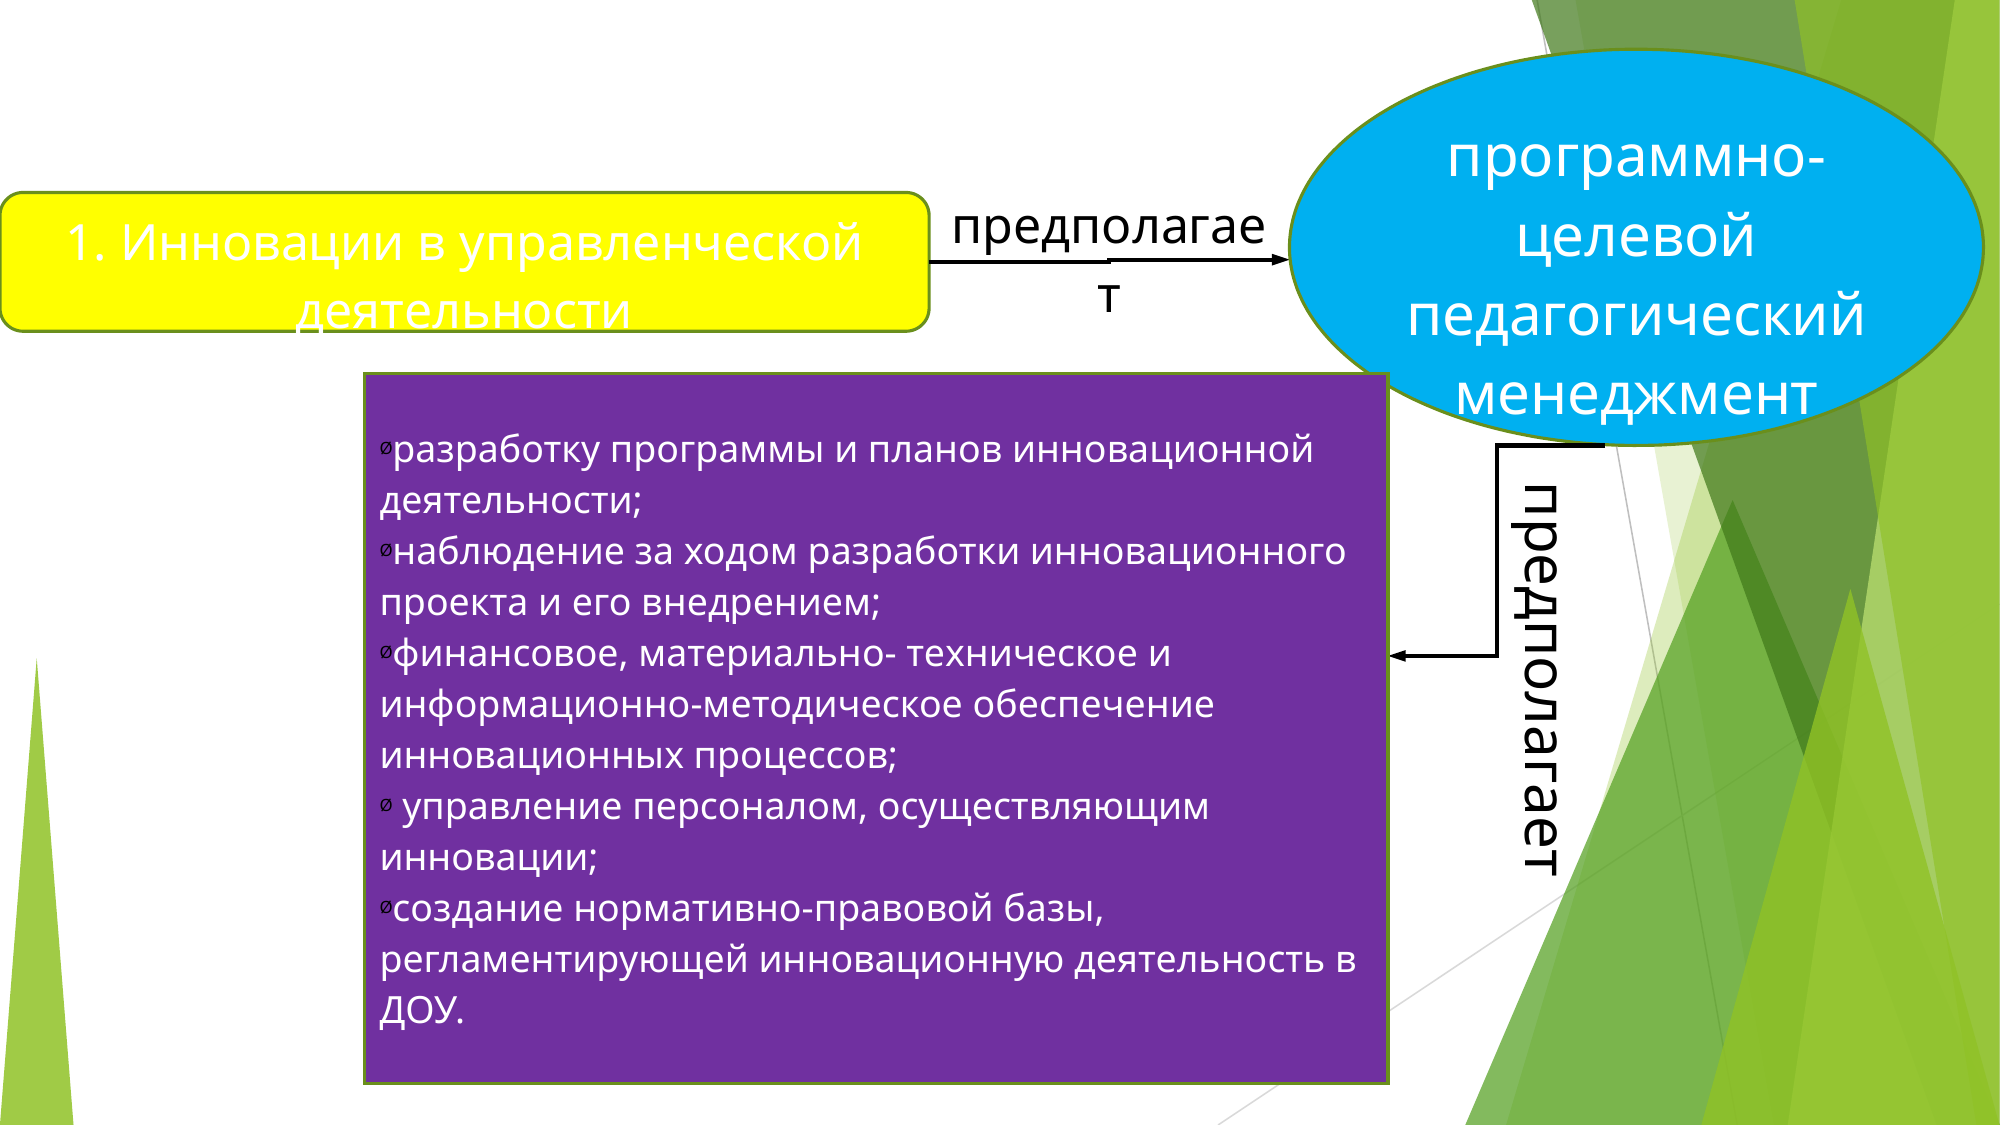

программно-целевой педагогический менеджмент
предполагает
1. Инновации в управленческой деятельности
разработку программы и планов инновационной деятельности;
наблюдение за ходом разработки инновационного проекта и его внедрением;
финансовое, материально- техническое и информационно-методическое обеспечение инновационных процессов;
 управление персоналом, осуществляющим инновации;
создание нормативно-правовой базы, регламентирующей инновационную деятельность в ДОУ.
предполагает